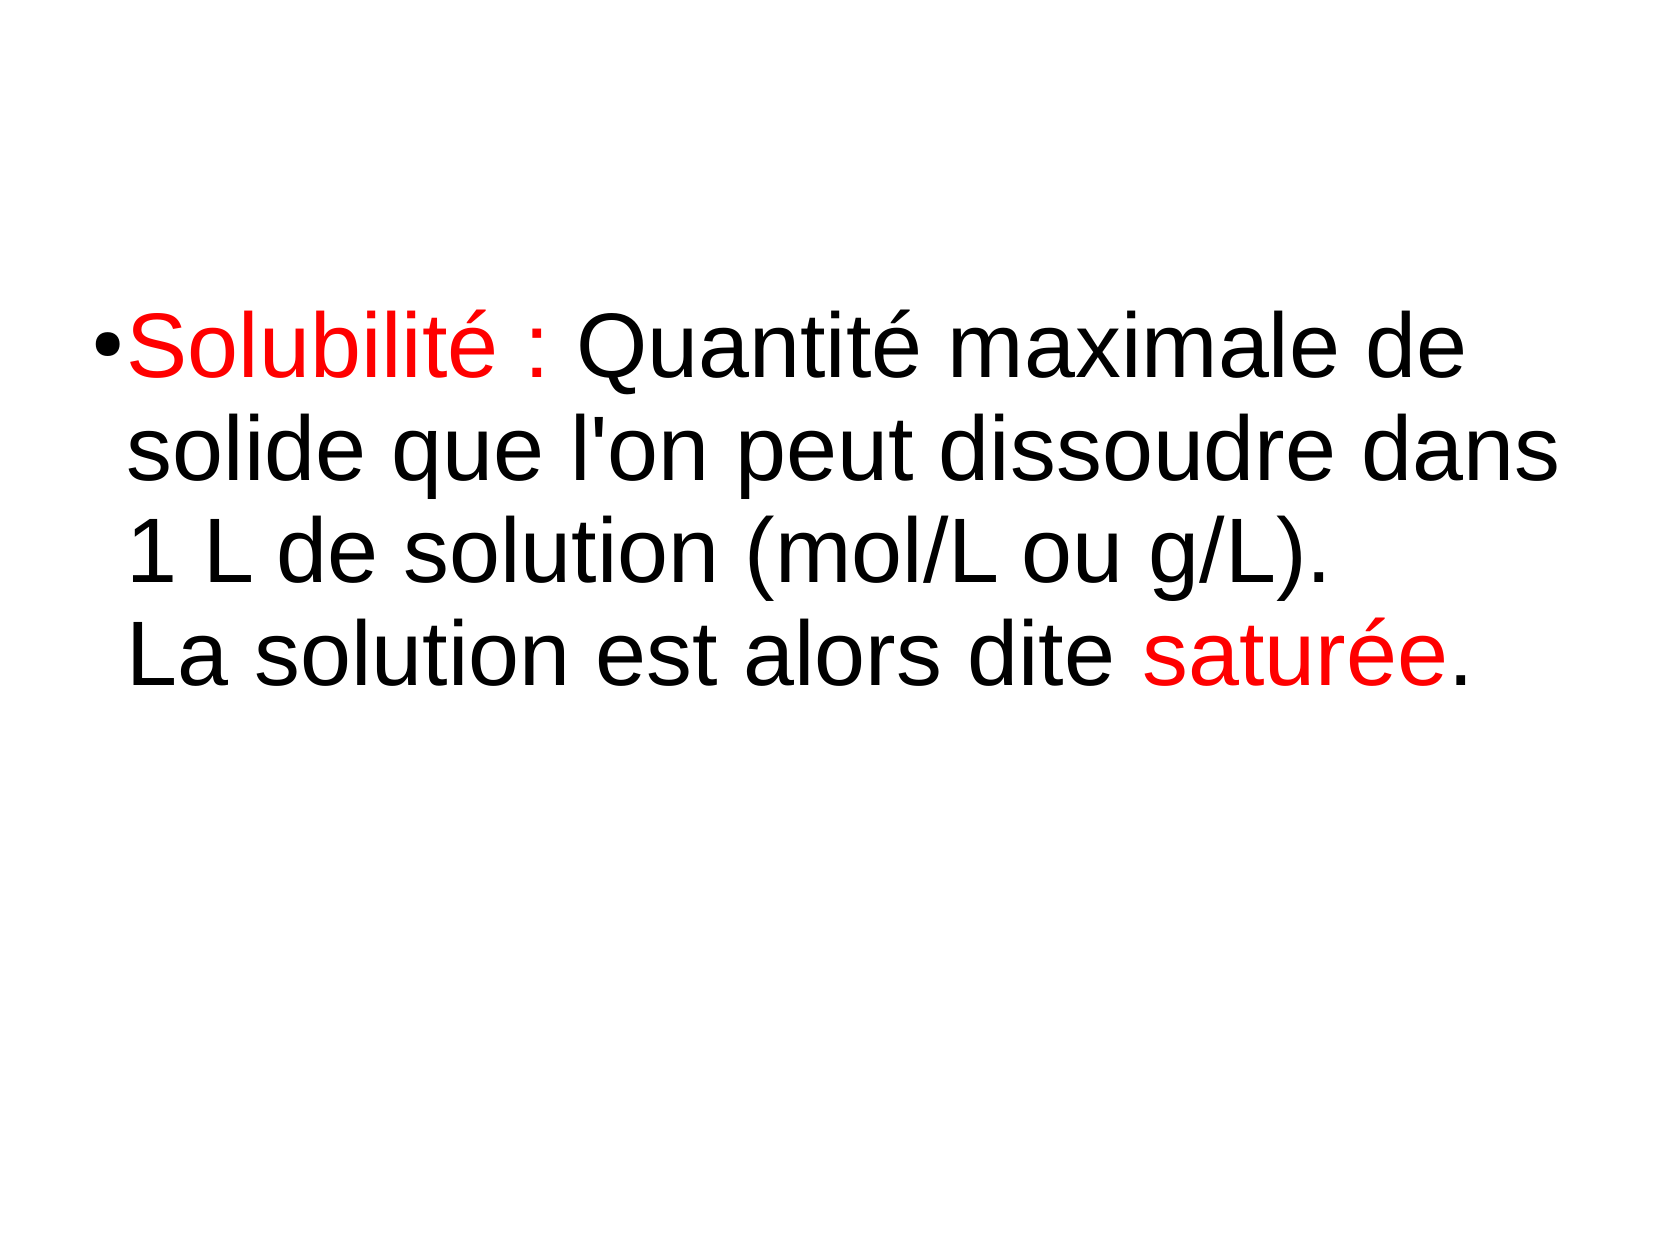

Solubilité : Quantité maximale de solide que l'on peut dissoudre dans 1 L de solution (mol/L ou g/L).
La solution est alors dite saturée.